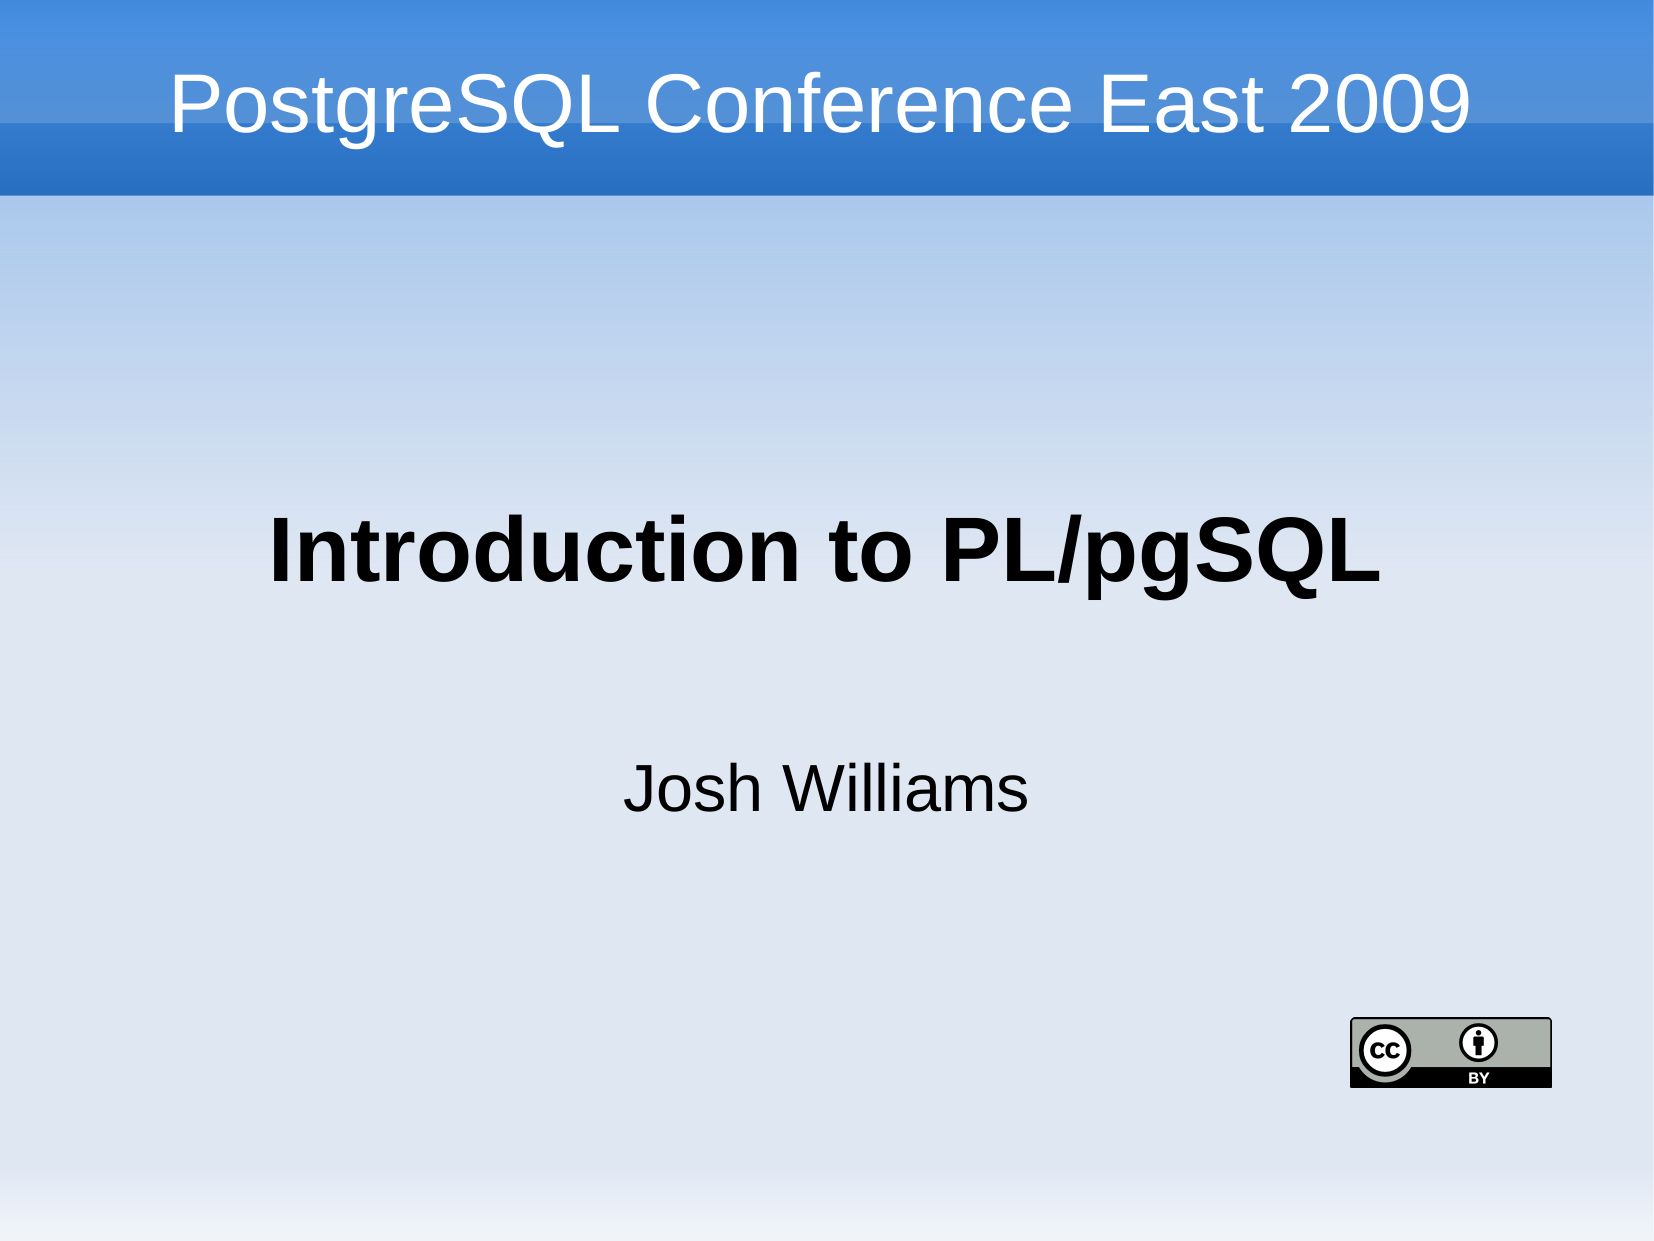

# PostgreSQL Conference East 2009
Introduction to PL/pgSQL
Josh Williams